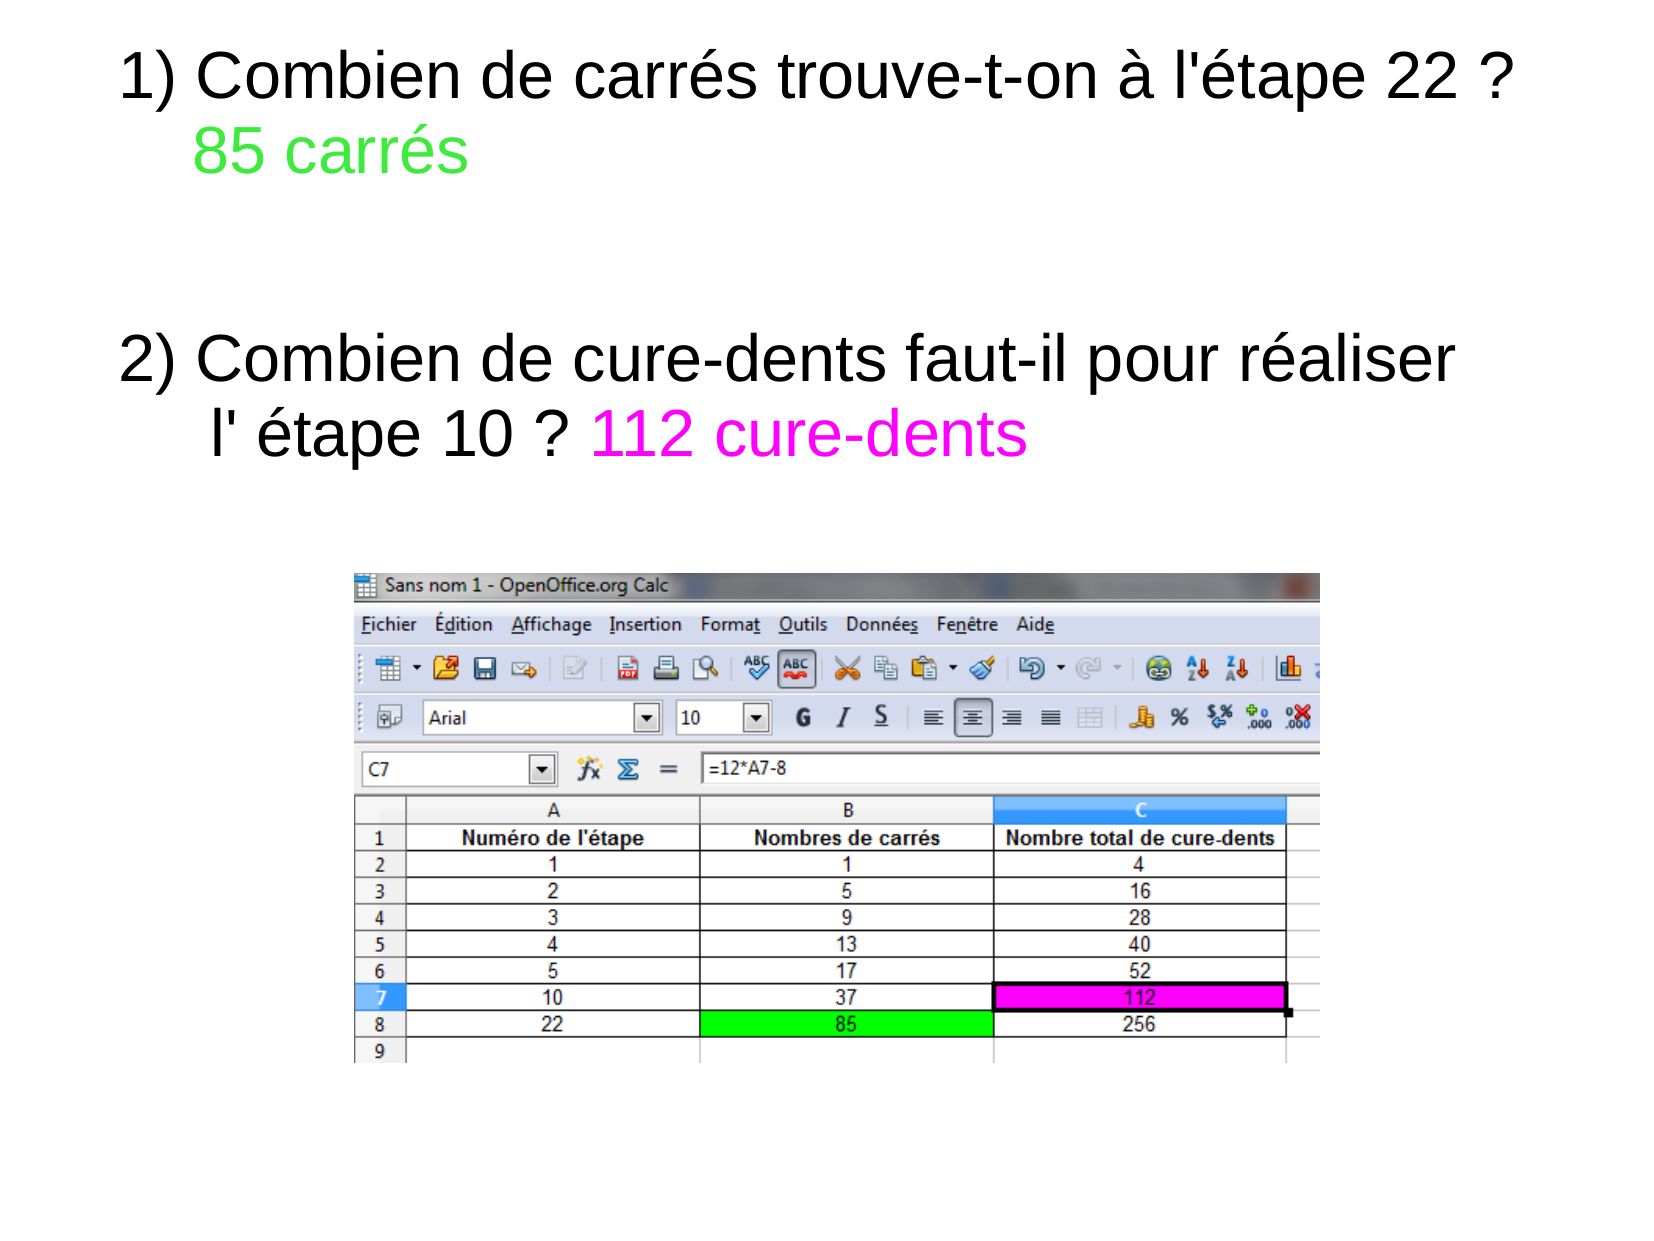

# 1) Combien de carrés trouve-t-on à l'étape 22 ? 85 carrés
2) Combien de cure-dents faut-il pour réaliser l' étape 10 ? 112 cure-dents